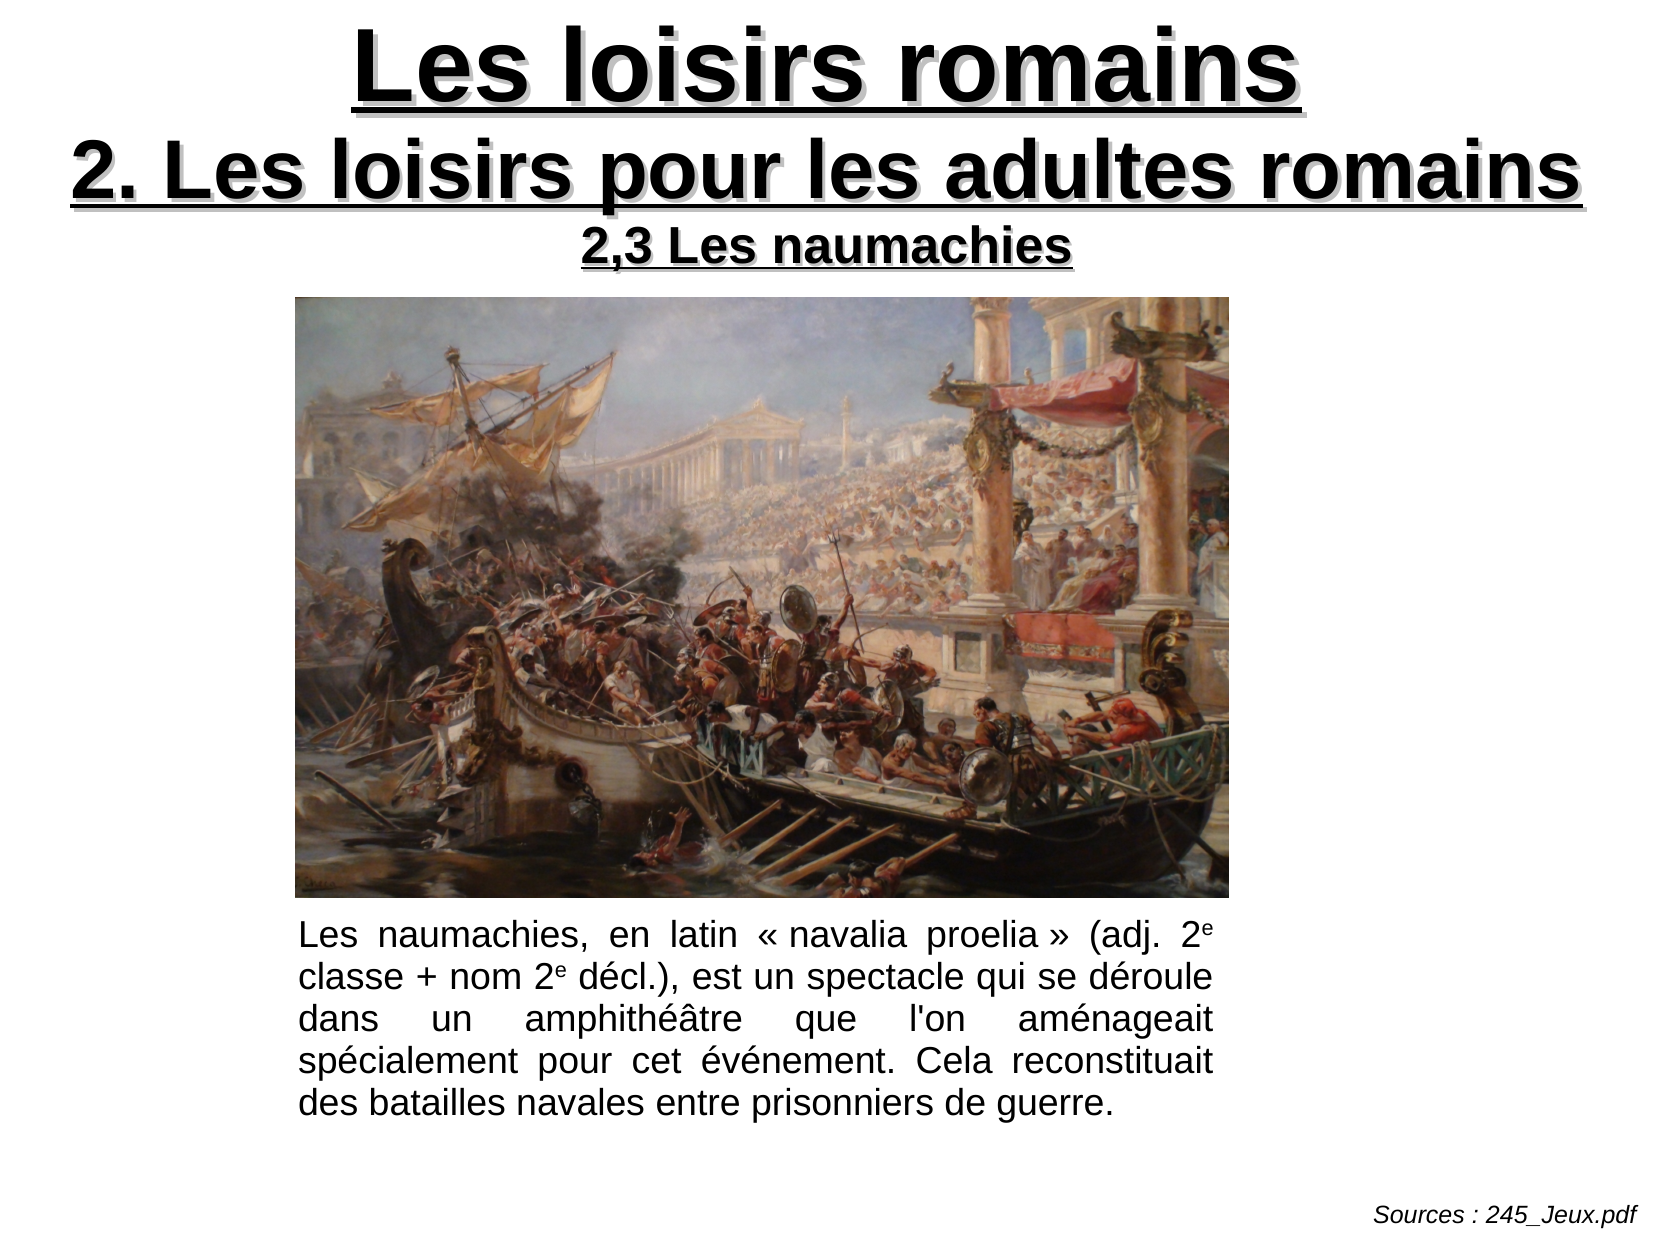

Les loisirs romains
2. Les loisirs pour les adultes romains
2,3 Les naumachies
Les naumachies, en latin « navalia proelia » (adj. 2e classe + nom 2e décl.), est un spectacle qui se déroule dans un amphithéâtre que l'on aménageait spécialement pour cet événement. Cela reconstituait des batailles navales entre prisonniers de guerre.
Sources : 245_Jeux.pdf